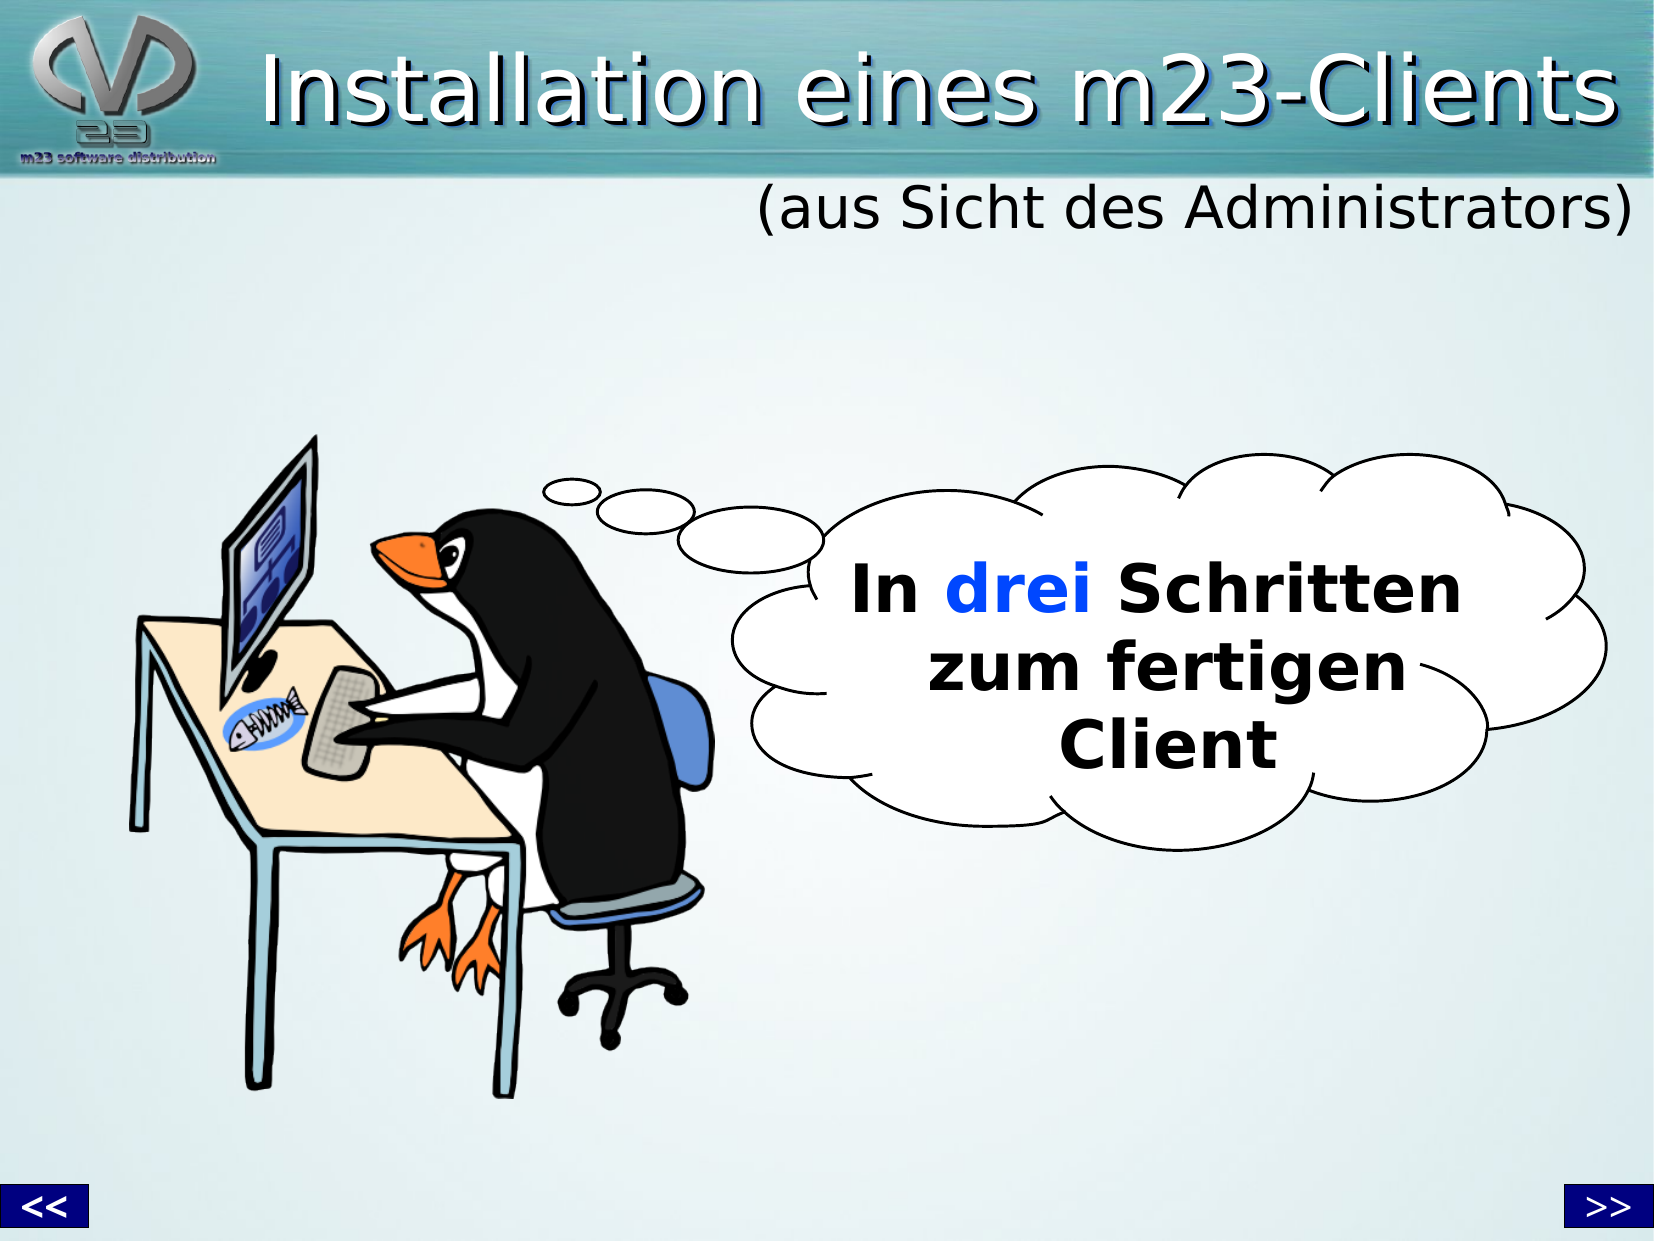

# Installation eines m23-Clients
(aus Sicht des Administrators)
In drei Schritten
zum fertigen
Client